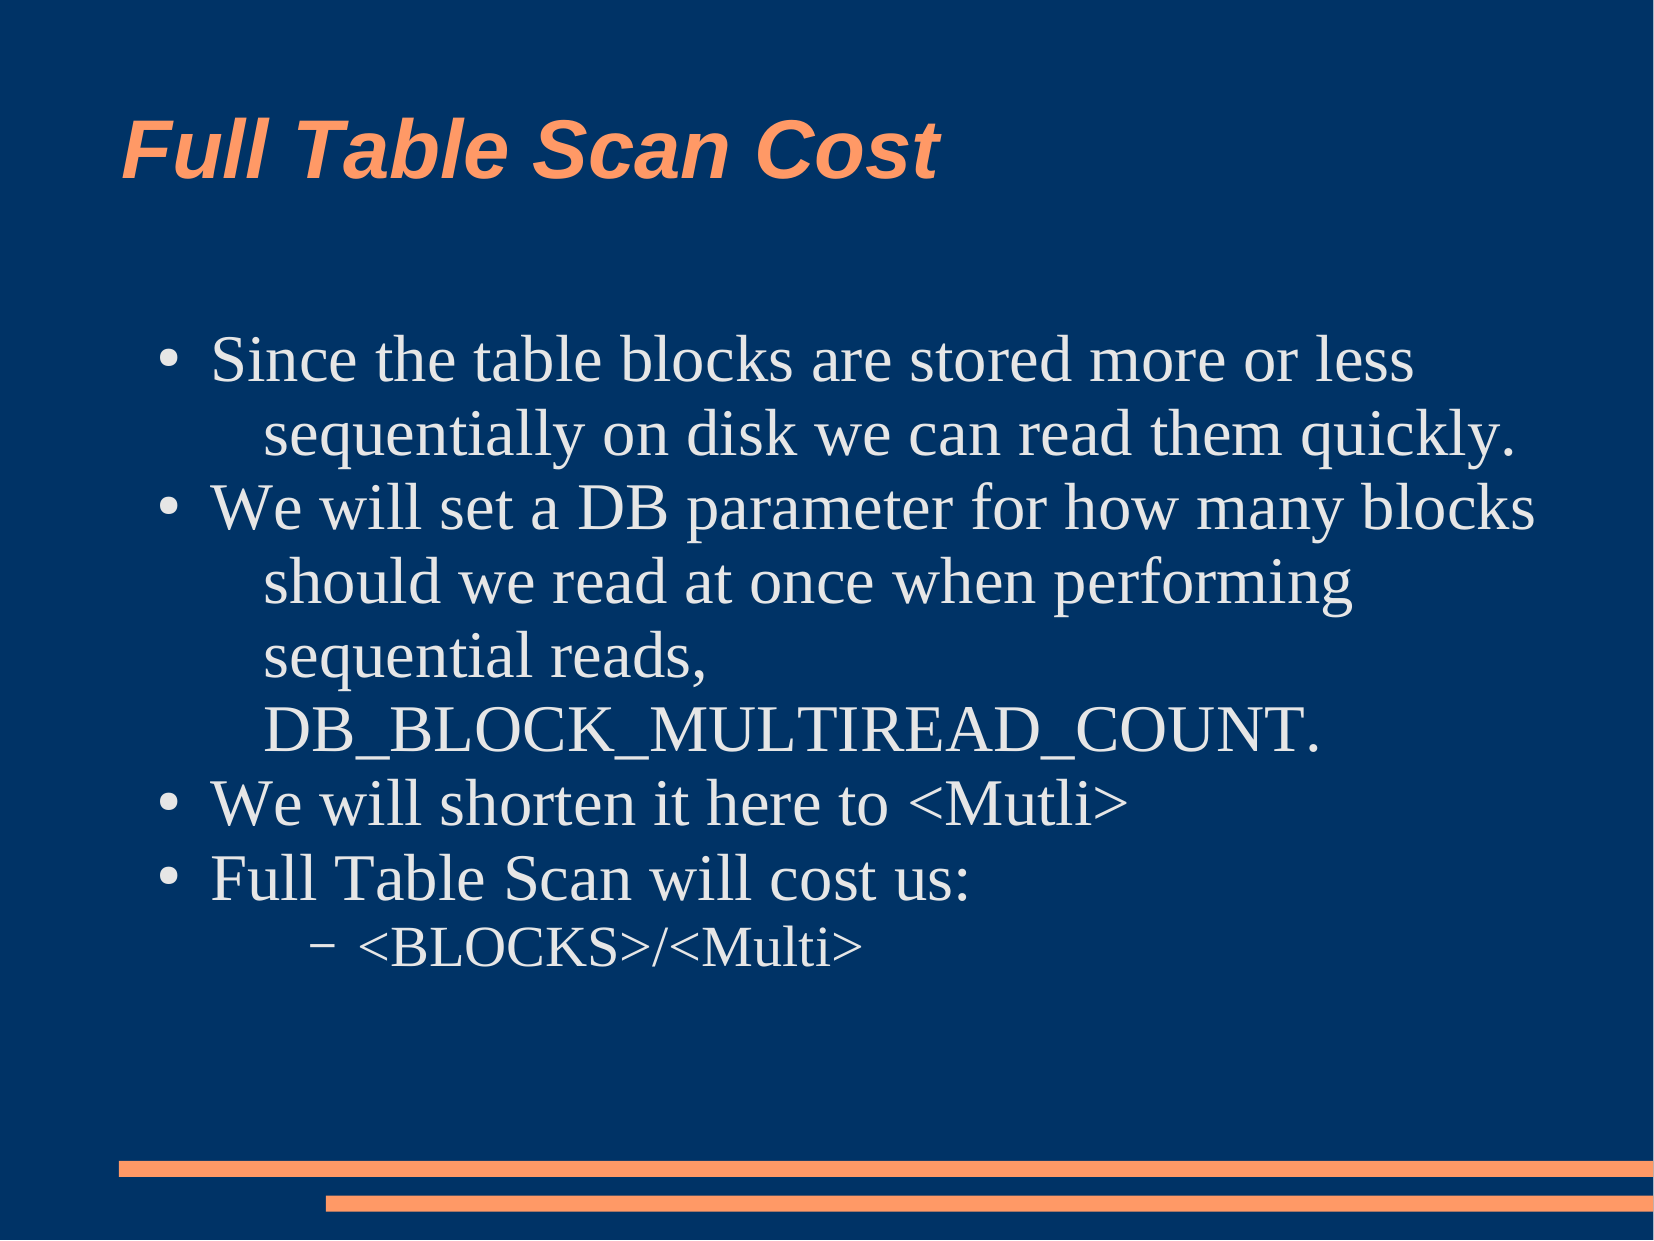

# Full Table Scan Cost
Since the table blocks are stored more or less sequentially on disk we can read them quickly.
We will set a DB parameter for how many blocks should we read at once when performing sequential reads, DB_BLOCK_MULTIREAD_COUNT.
We will shorten it here to <Mutli>
Full Table Scan will cost us:
<BLOCKS>/<Multi>